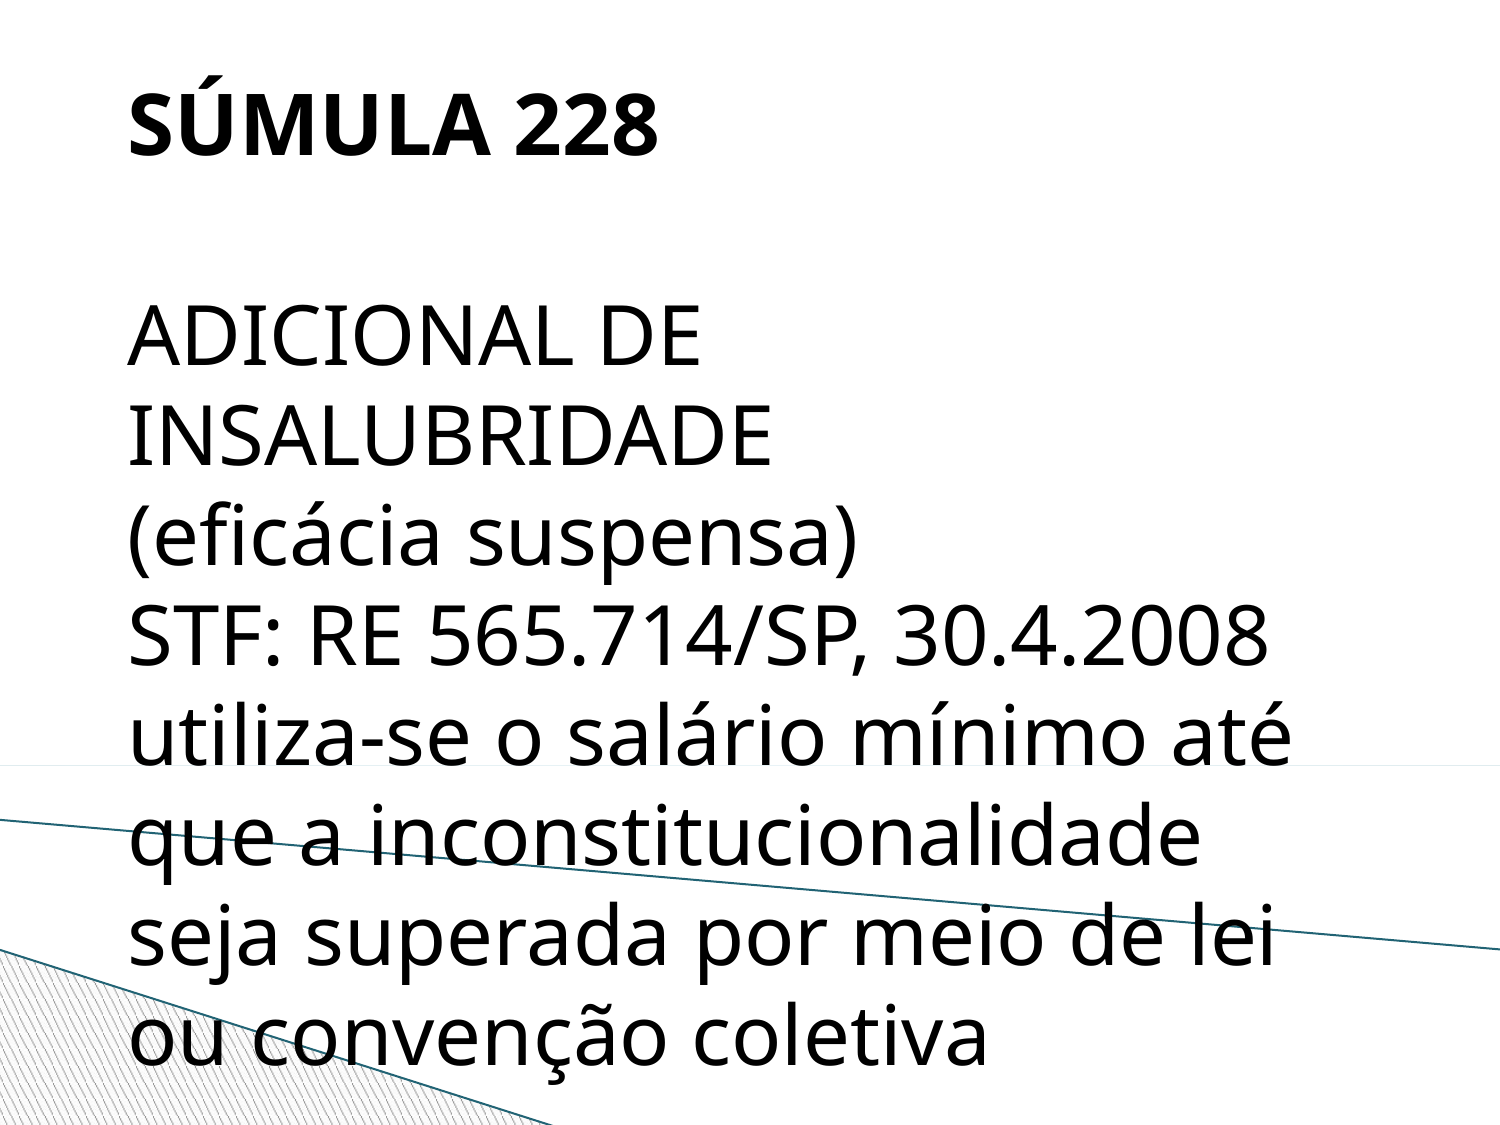

# SÚMULA 228
ADICIONAL DE INSALUBRIDADE
(eficácia suspensa)
STF: RE 565.714/SP, 30.4.2008
utiliza-se o salário mínimo até que a inconstitucionalidade seja superada por meio de lei ou convenção coletiva